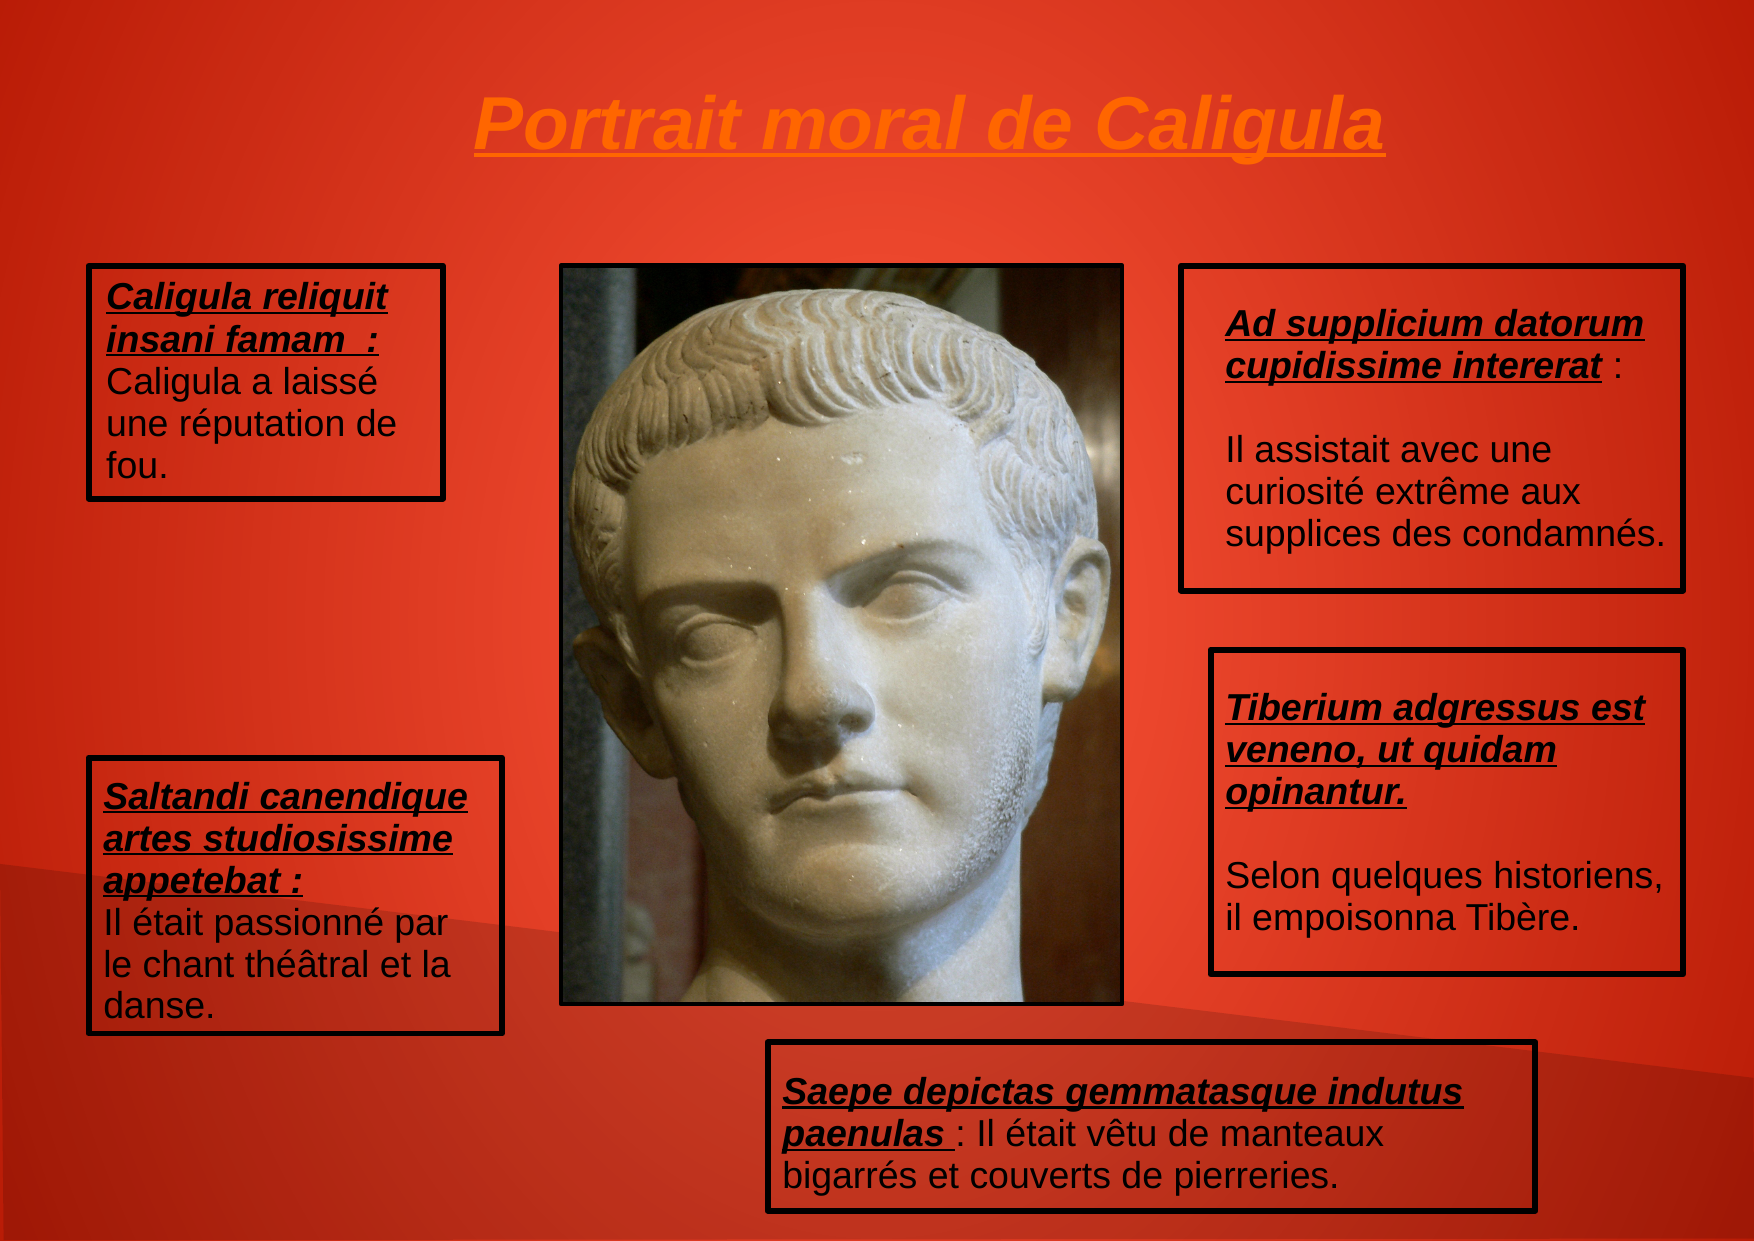

Portrait moral de Caligula
Caligula reliquit insani famam  :
Caligula a laissé une réputation de fou.
Ad supplicium datorum cupidissime intererat :
Il assistait avec une curiosité extrême aux supplices des condamnés.
Tiberium adgressus est veneno, ut quidam opinantur.
Selon quelques historiens, il empoisonna Tibère.
Saltandi canendique artes studiosissime appetebat :
Il était passionné par le chant théâtral et la danse.
Saepe depictas gemmatasque indutus paenulas : Il était vêtu de manteaux bigarrés et couverts de pierreries.